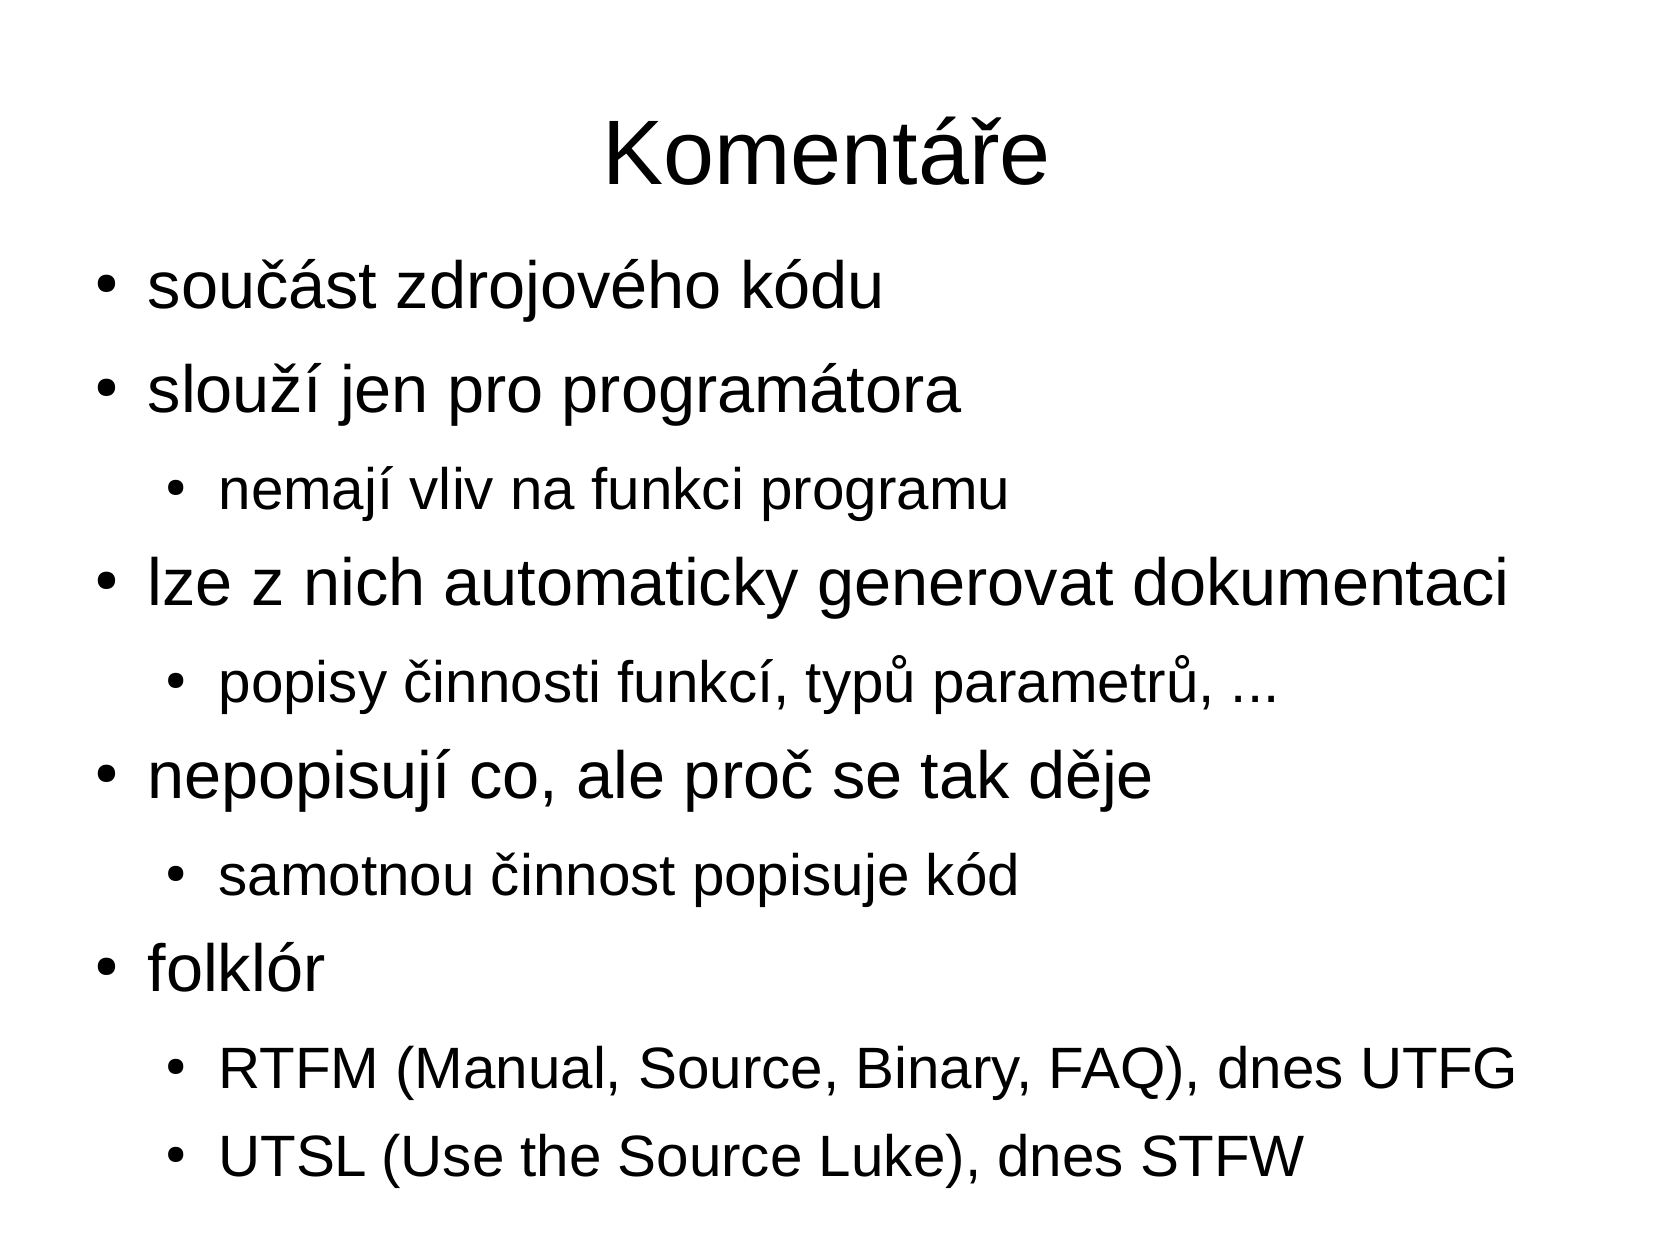

# Komentáře
součást zdrojového kódu
slouží jen pro programátora
nemají vliv na funkci programu
lze z nich automaticky generovat dokumentaci
popisy činnosti funkcí, typů parametrů, ...
nepopisují co, ale proč se tak děje
samotnou činnost popisuje kód
folklór
RTFM (Manual, Source, Binary, FAQ), dnes UTFG
UTSL (Use the Source Luke), dnes STFW